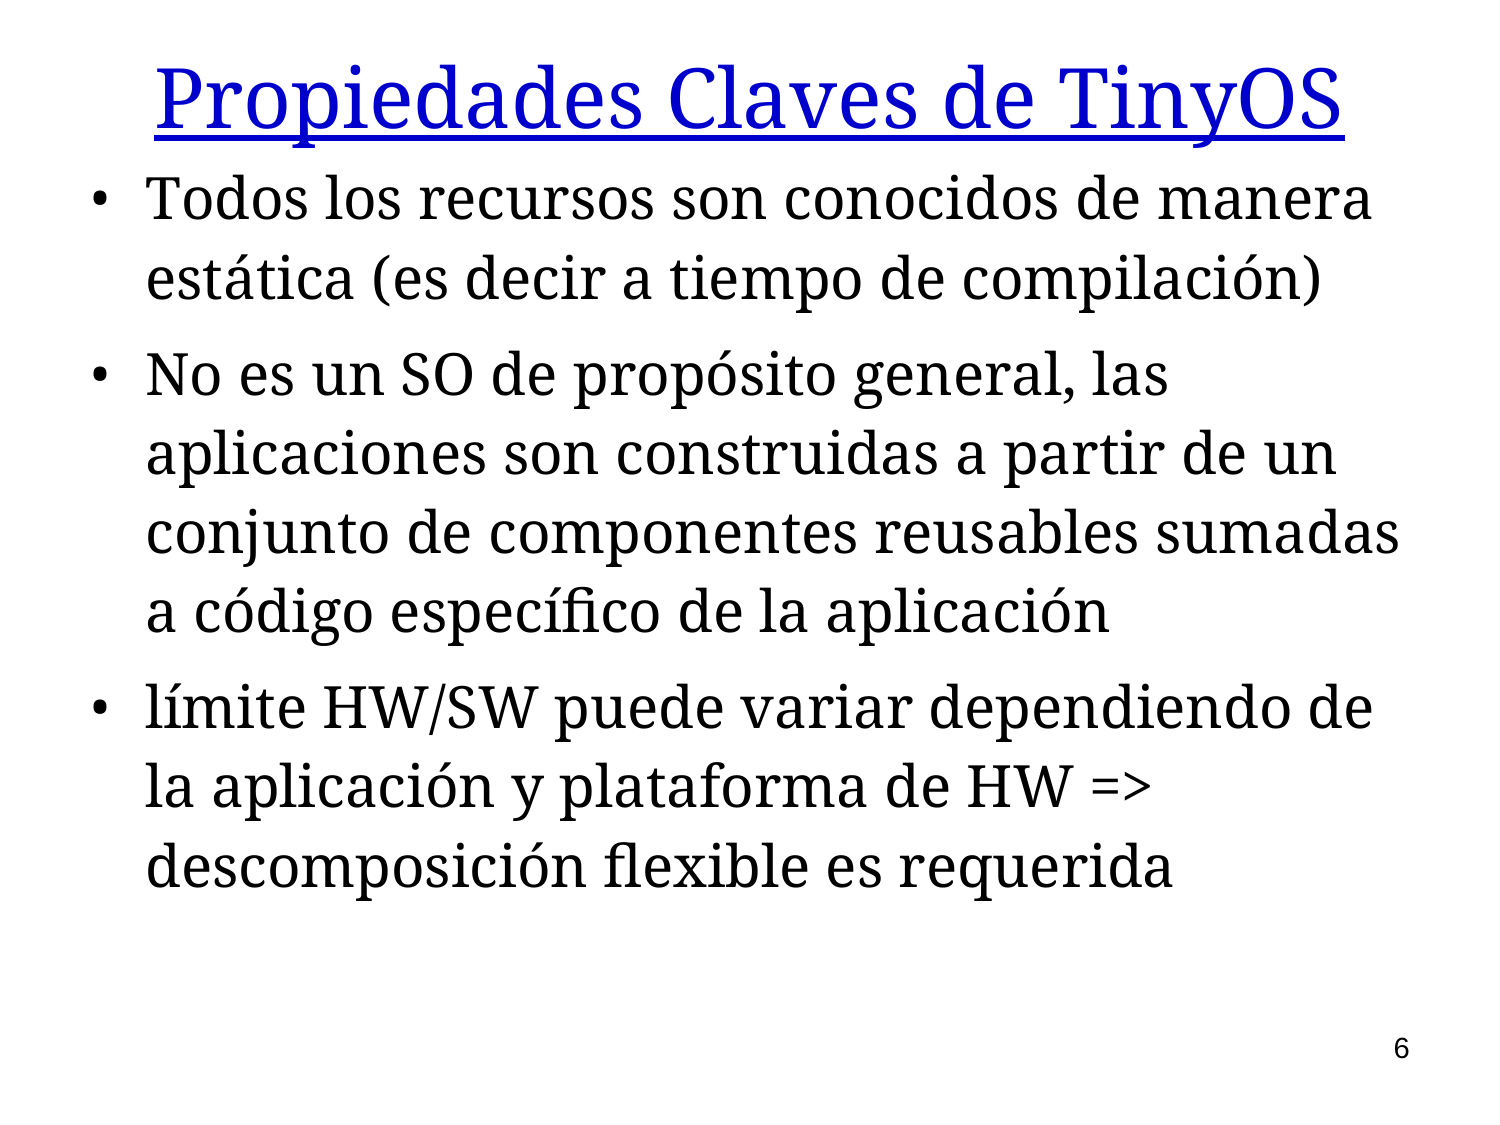

# Propiedades Claves de TinyOS
Todos los recursos son conocidos de manera estática (es decir a tiempo de compilación)
No es un SO de propósito general, las aplicaciones son construidas a partir de un conjunto de componentes reusables sumadas a código específico de la aplicación
límite HW/SW puede variar dependiendo de la aplicación y plataforma de HW => descomposición flexible es requerida
6